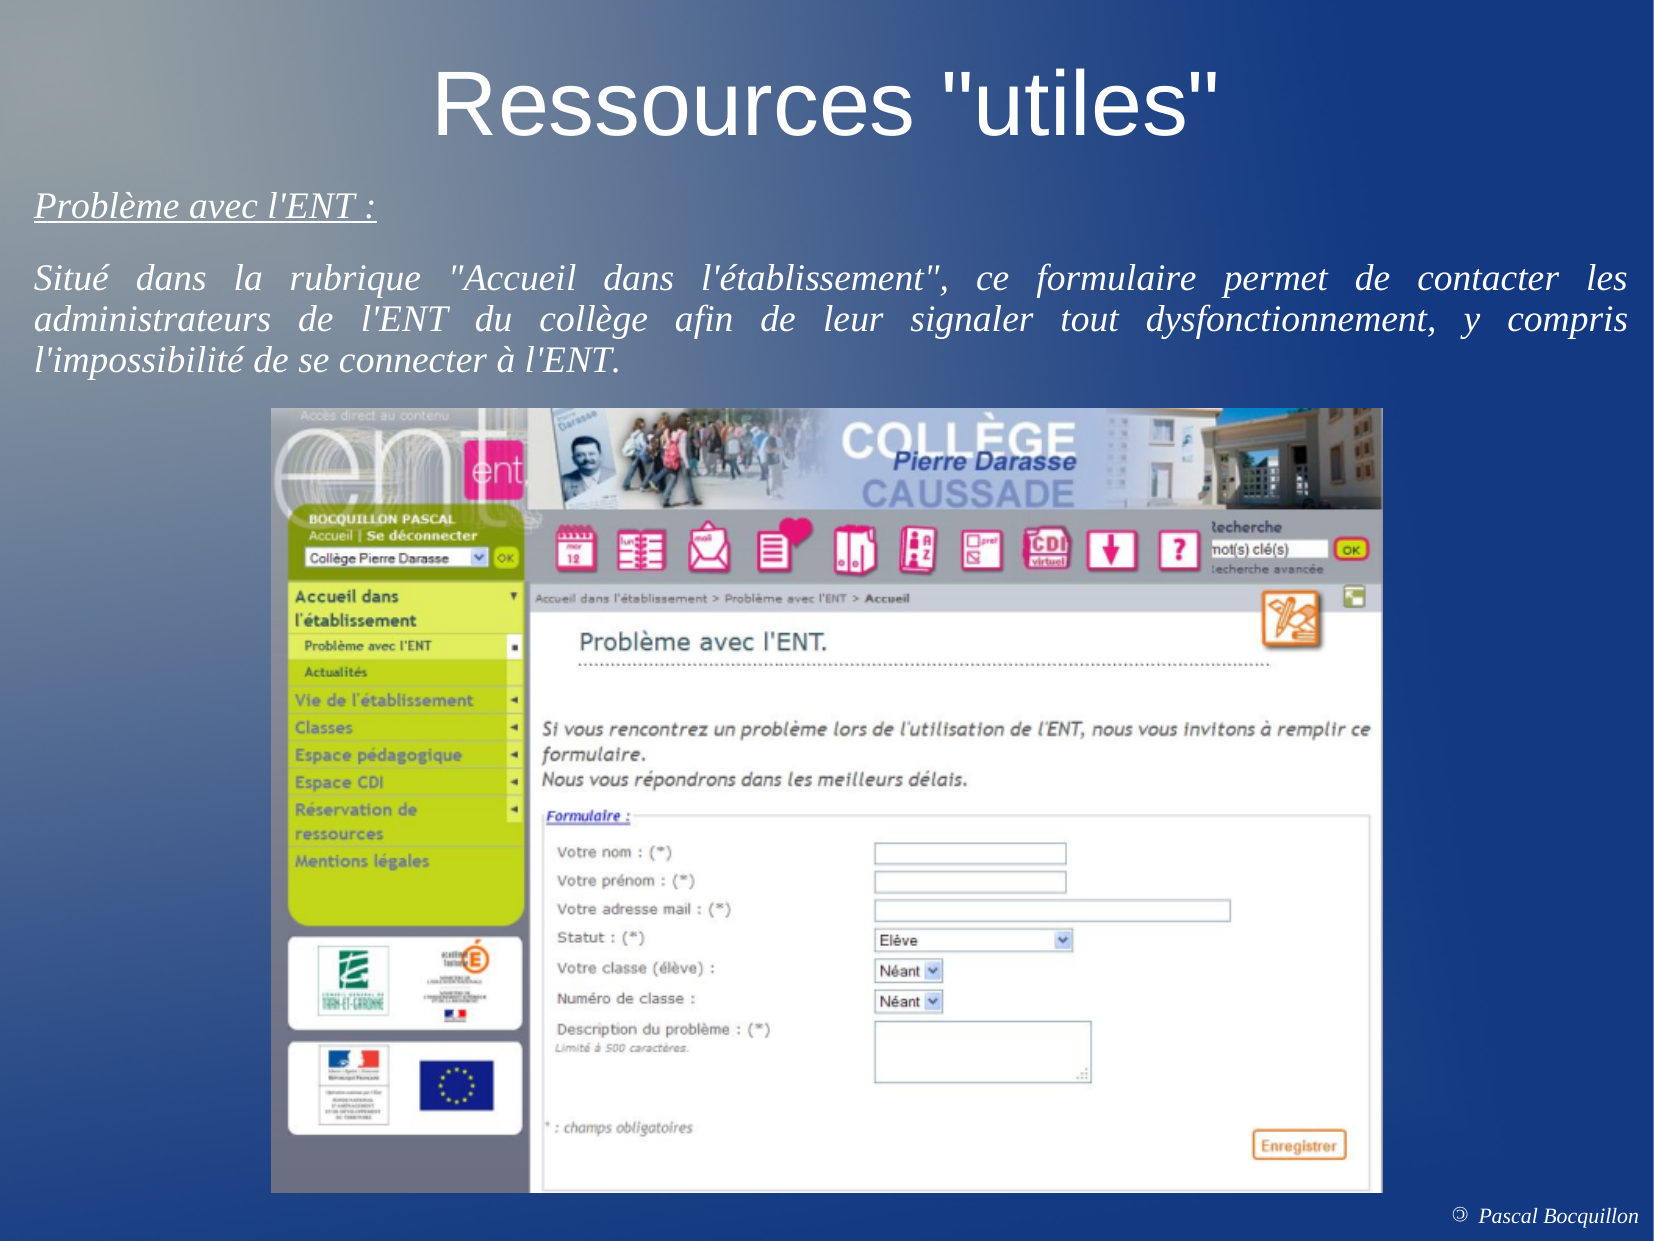

# Ressources "utiles"
Problème avec l'ENT :
Situé dans la rubrique "Accueil dans l'établissement", ce formulaire permet de contacter les administrateurs de l'ENT du collège afin de leur signaler tout dysfonctionnement, y compris l'impossibilité de se connecter à l'ENT.
©
Pascal Bocquillon